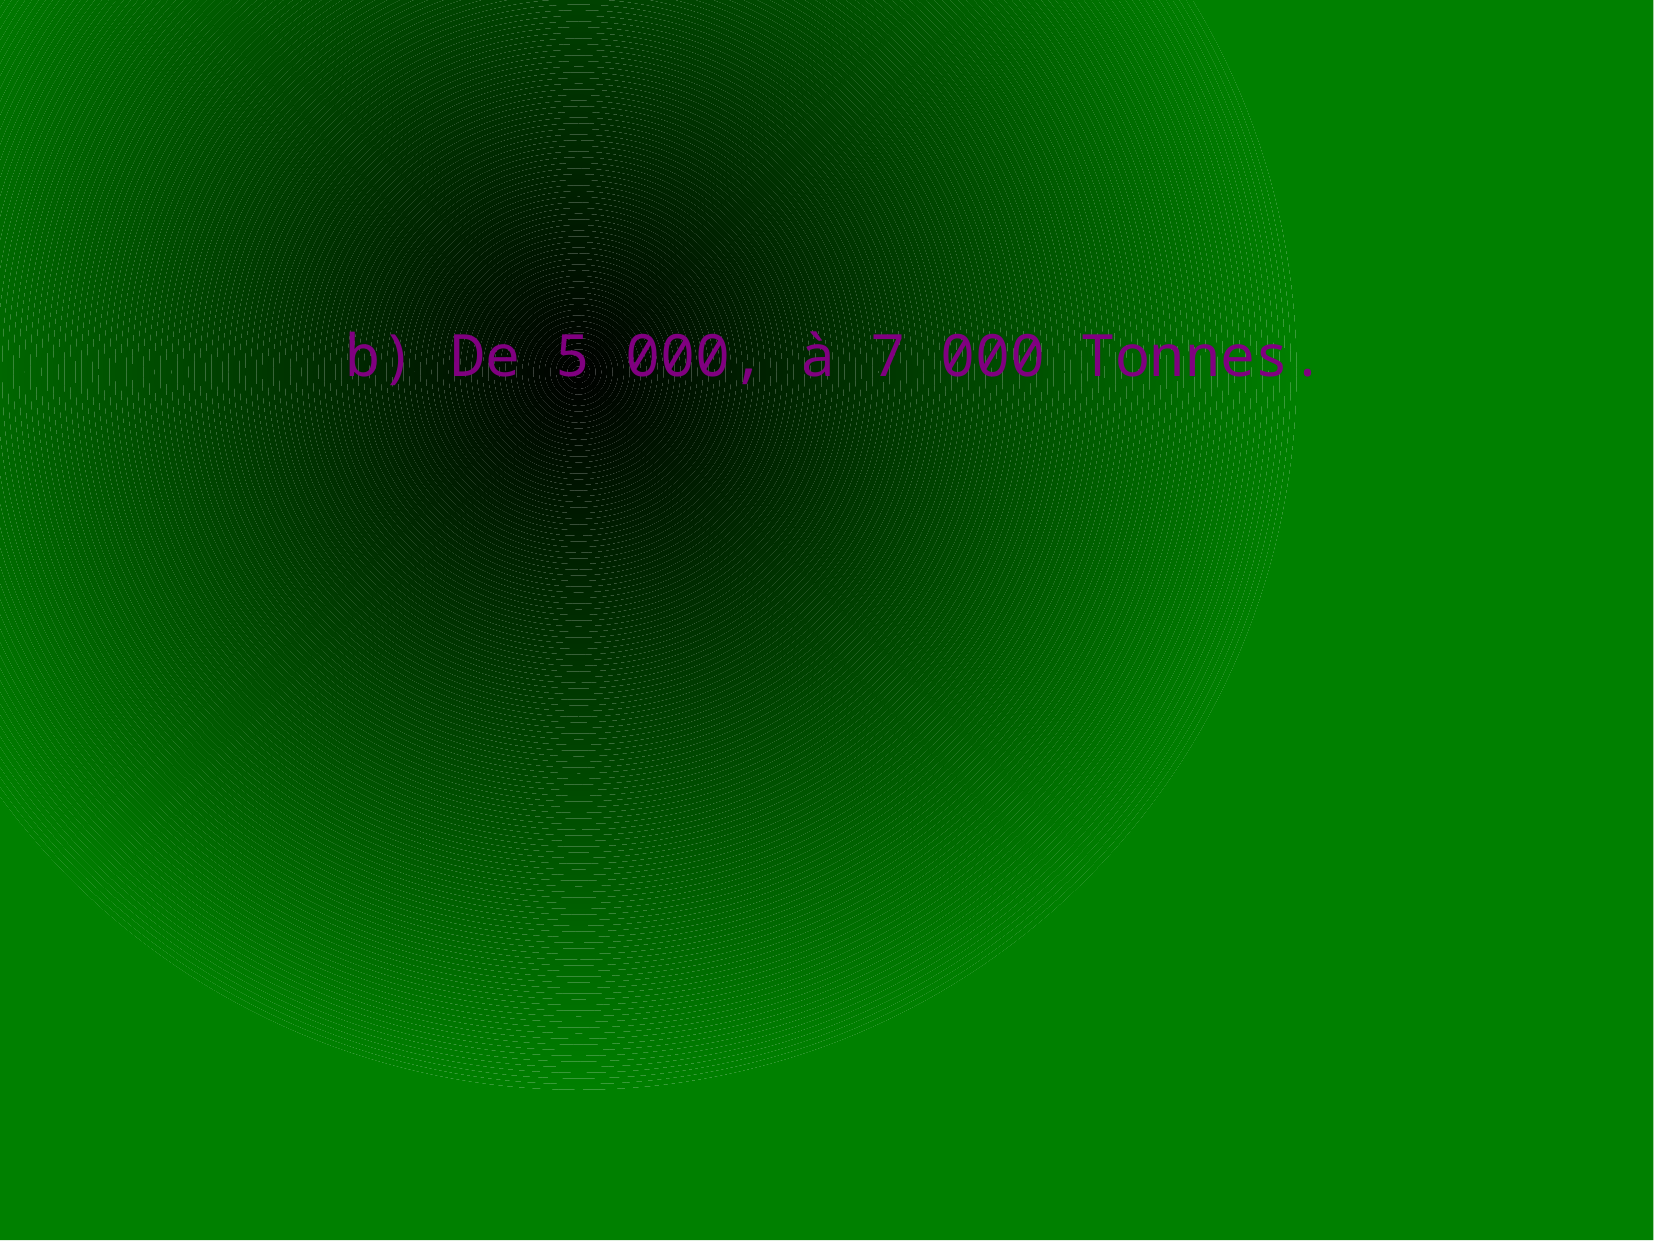

b) De 5 000, à 7 000 Tonnes.